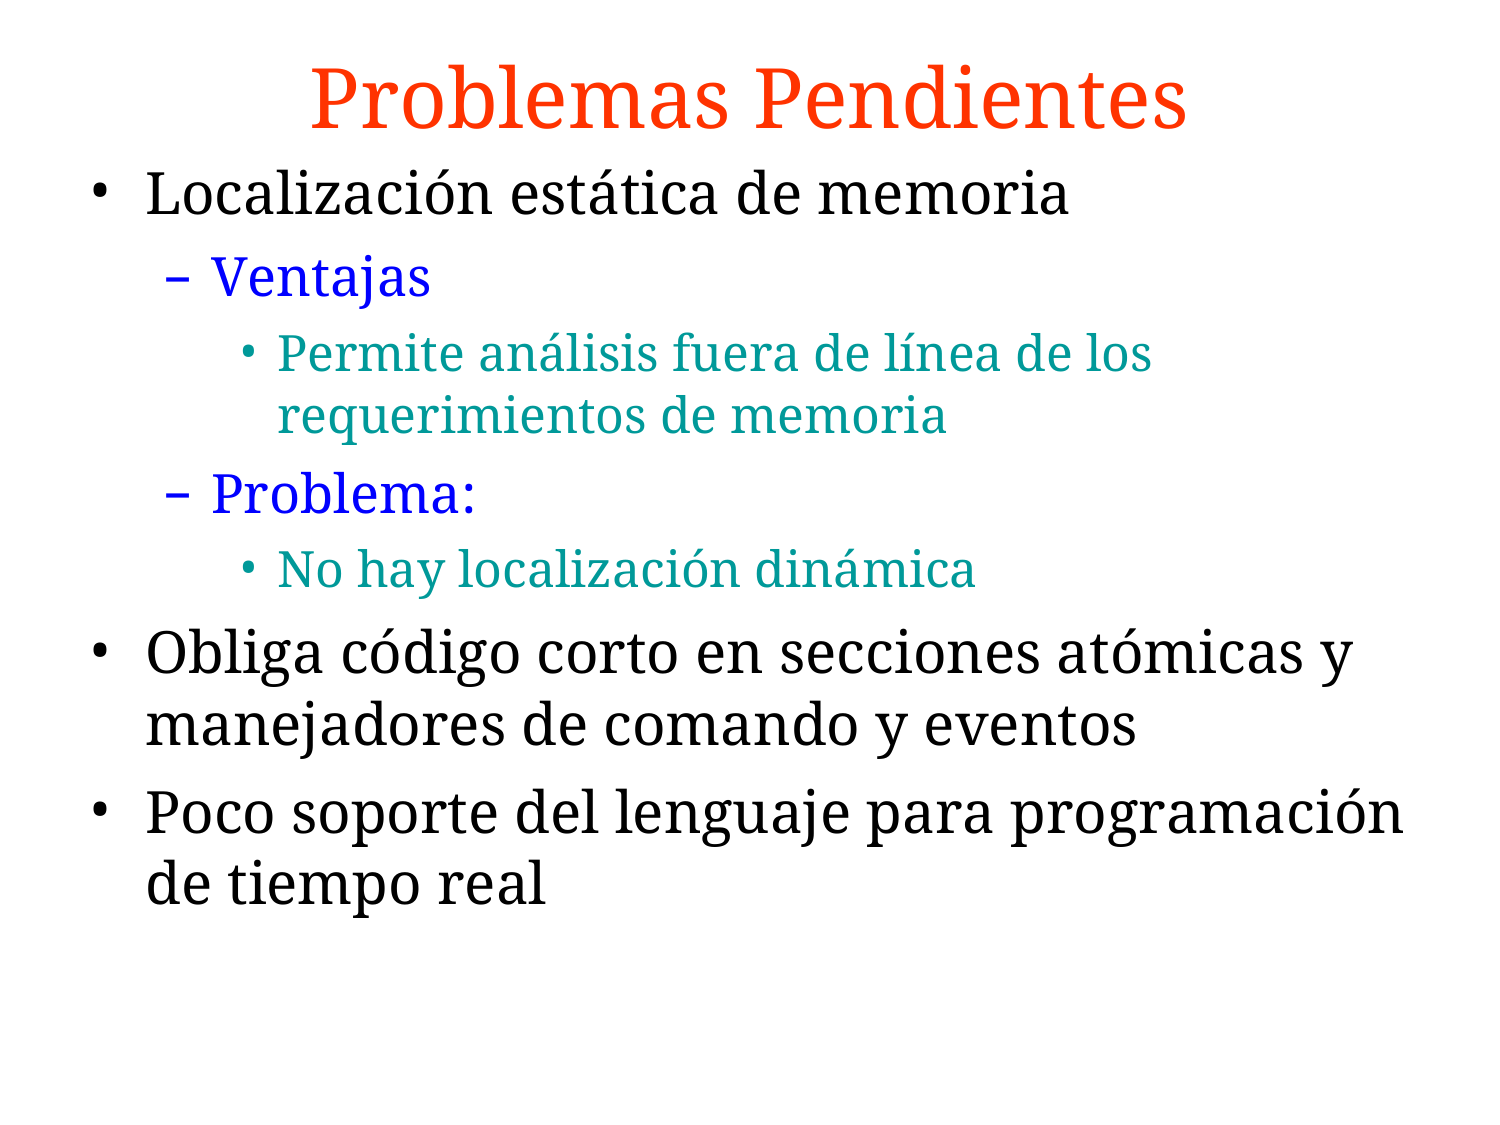

# Problemas Pendientes
Localización estática de memoria
Ventajas
Permite análisis fuera de línea de los requerimientos de memoria
Problema:
No hay localización dinámica
Obliga código corto en secciones atómicas y manejadores de comando y eventos
Poco soporte del lenguaje para programación de tiempo real